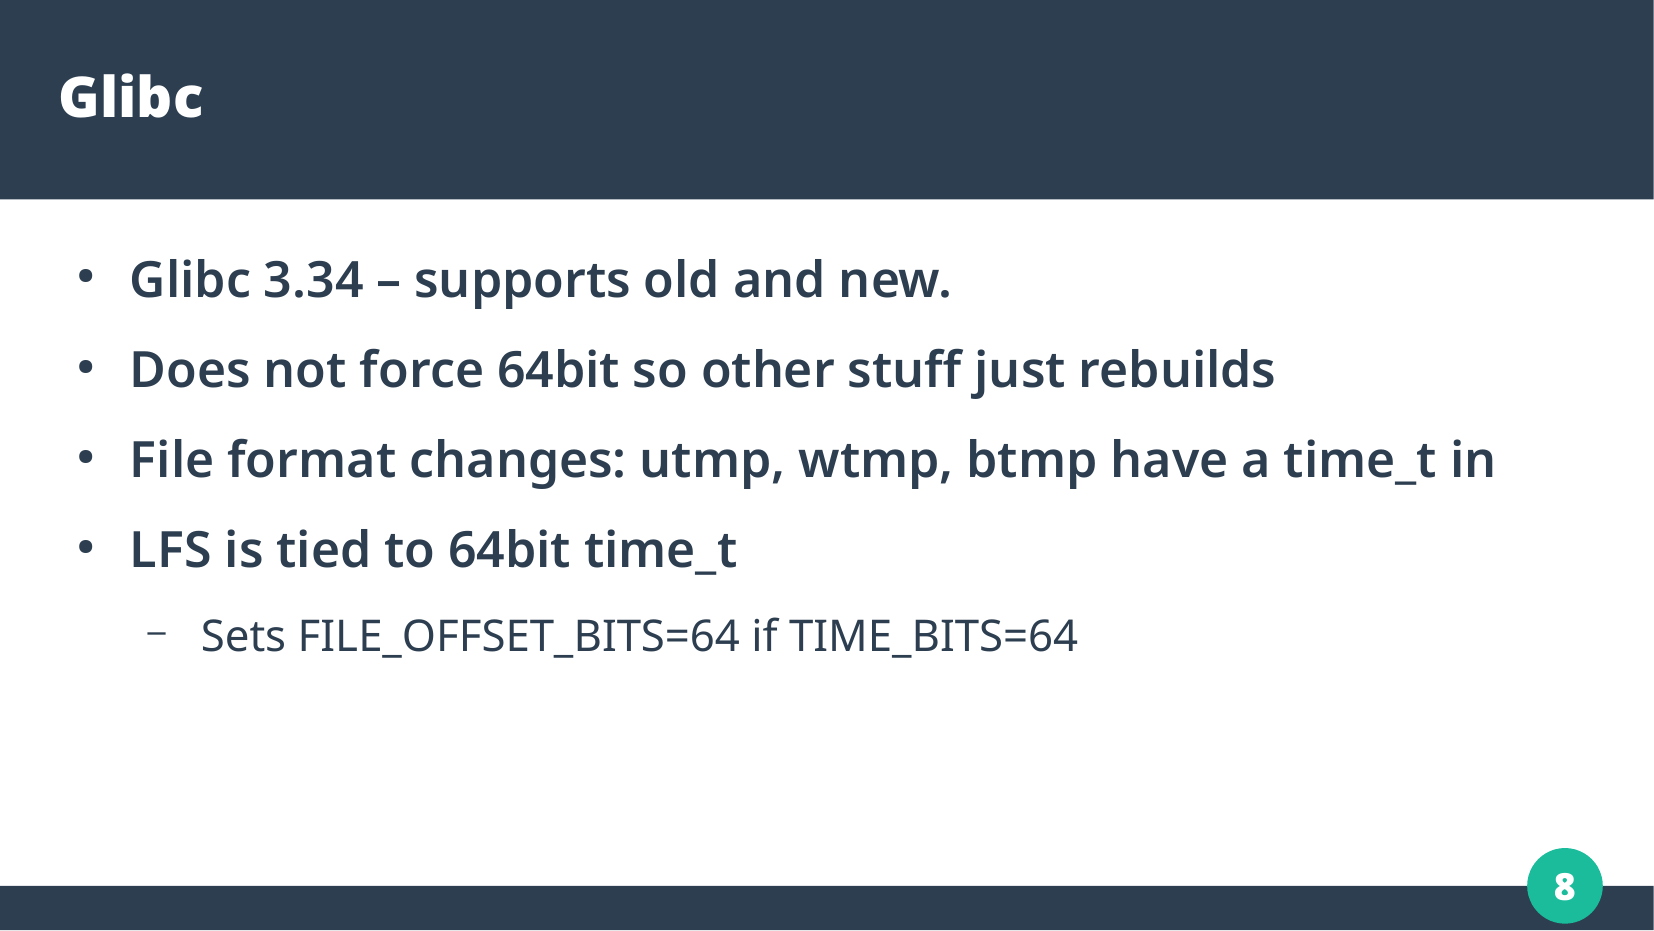

# Glibc
Glibc 3.34 – supports old and new.
Does not force 64bit so other stuff just rebuilds
File format changes: utmp, wtmp, btmp have a time_t in
LFS is tied to 64bit time_t
Sets FILE_OFFSET_BITS=64 if TIME_BITS=64